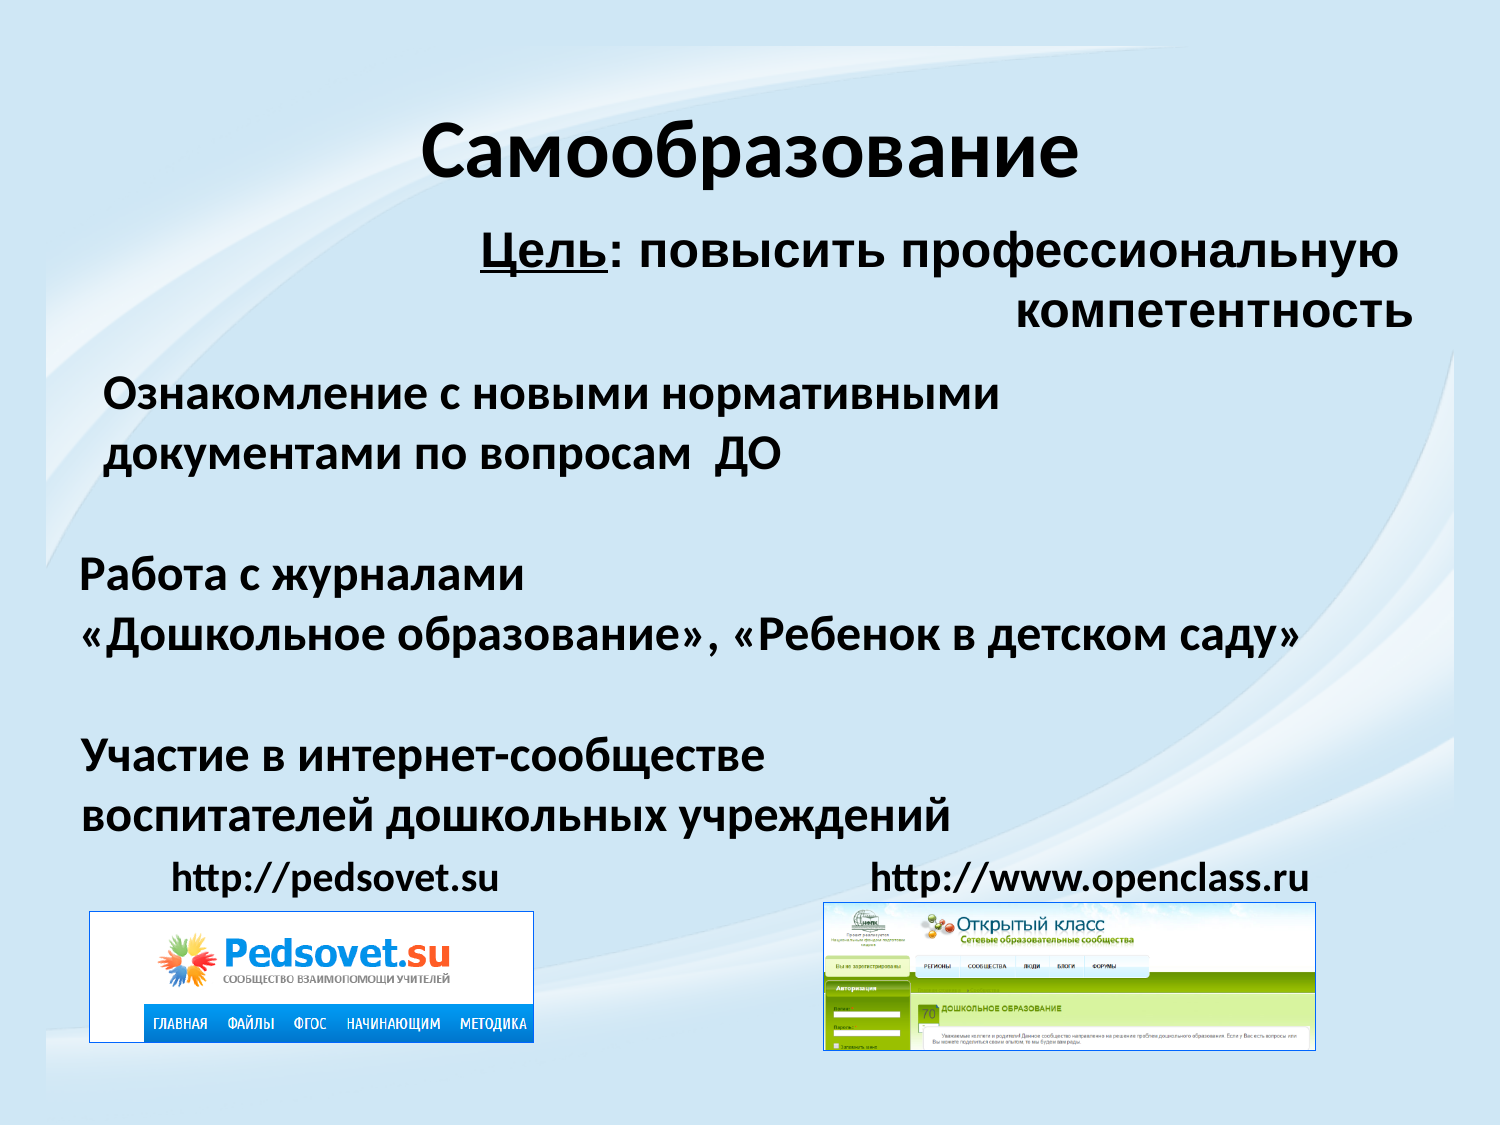

Самообразование
Цель: повысить профессиональную
компетентность
Ознакомление с новыми нормативными
документами по вопросам ДО
Работа с журналами
«Дошкольное образование», «Ребенок в детском саду»
Участие в интернет-сообществе
воспитателей дошкольных учреждений
 http://pedsovet.su http://www.openclass.ru